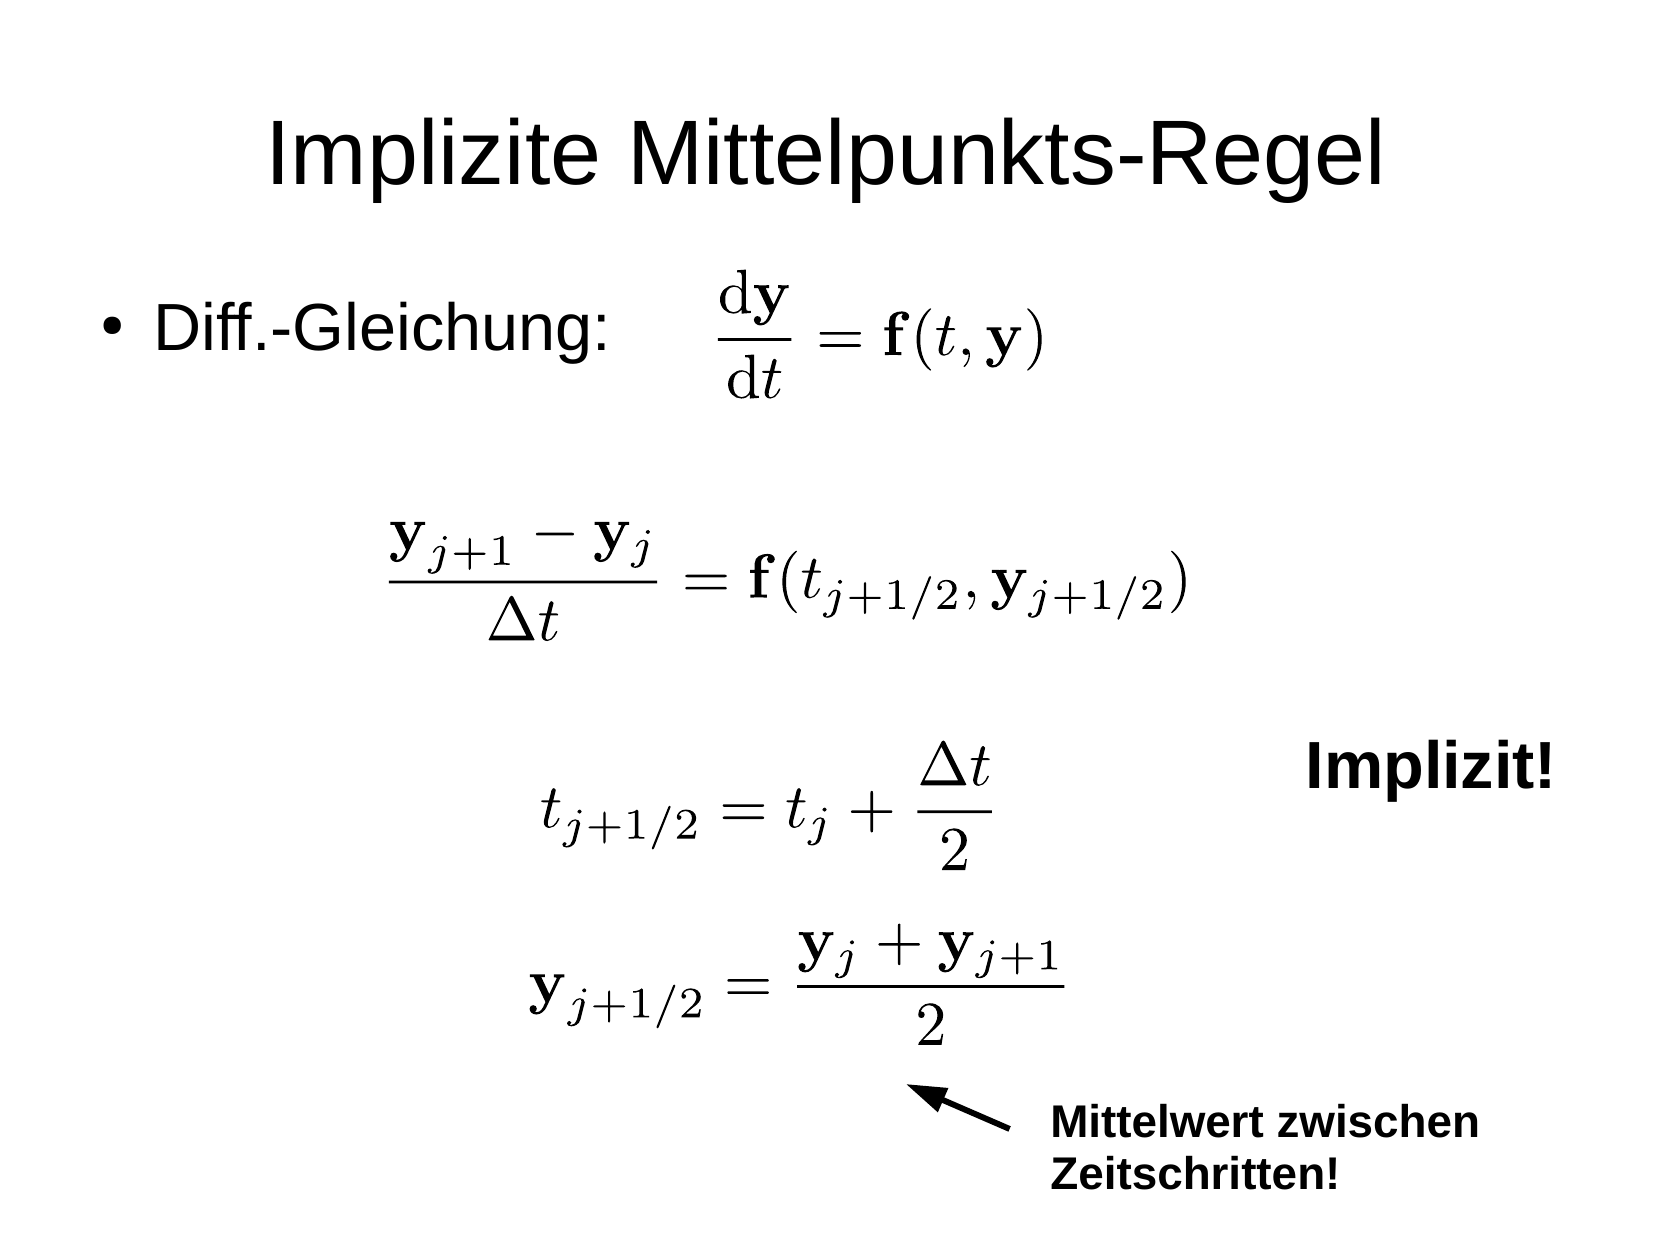

# Implizite Mittelpunkts-Regel
Diff.-Gleichung:
Implizit!
Mittelwert zwischen
Zeitschritten!